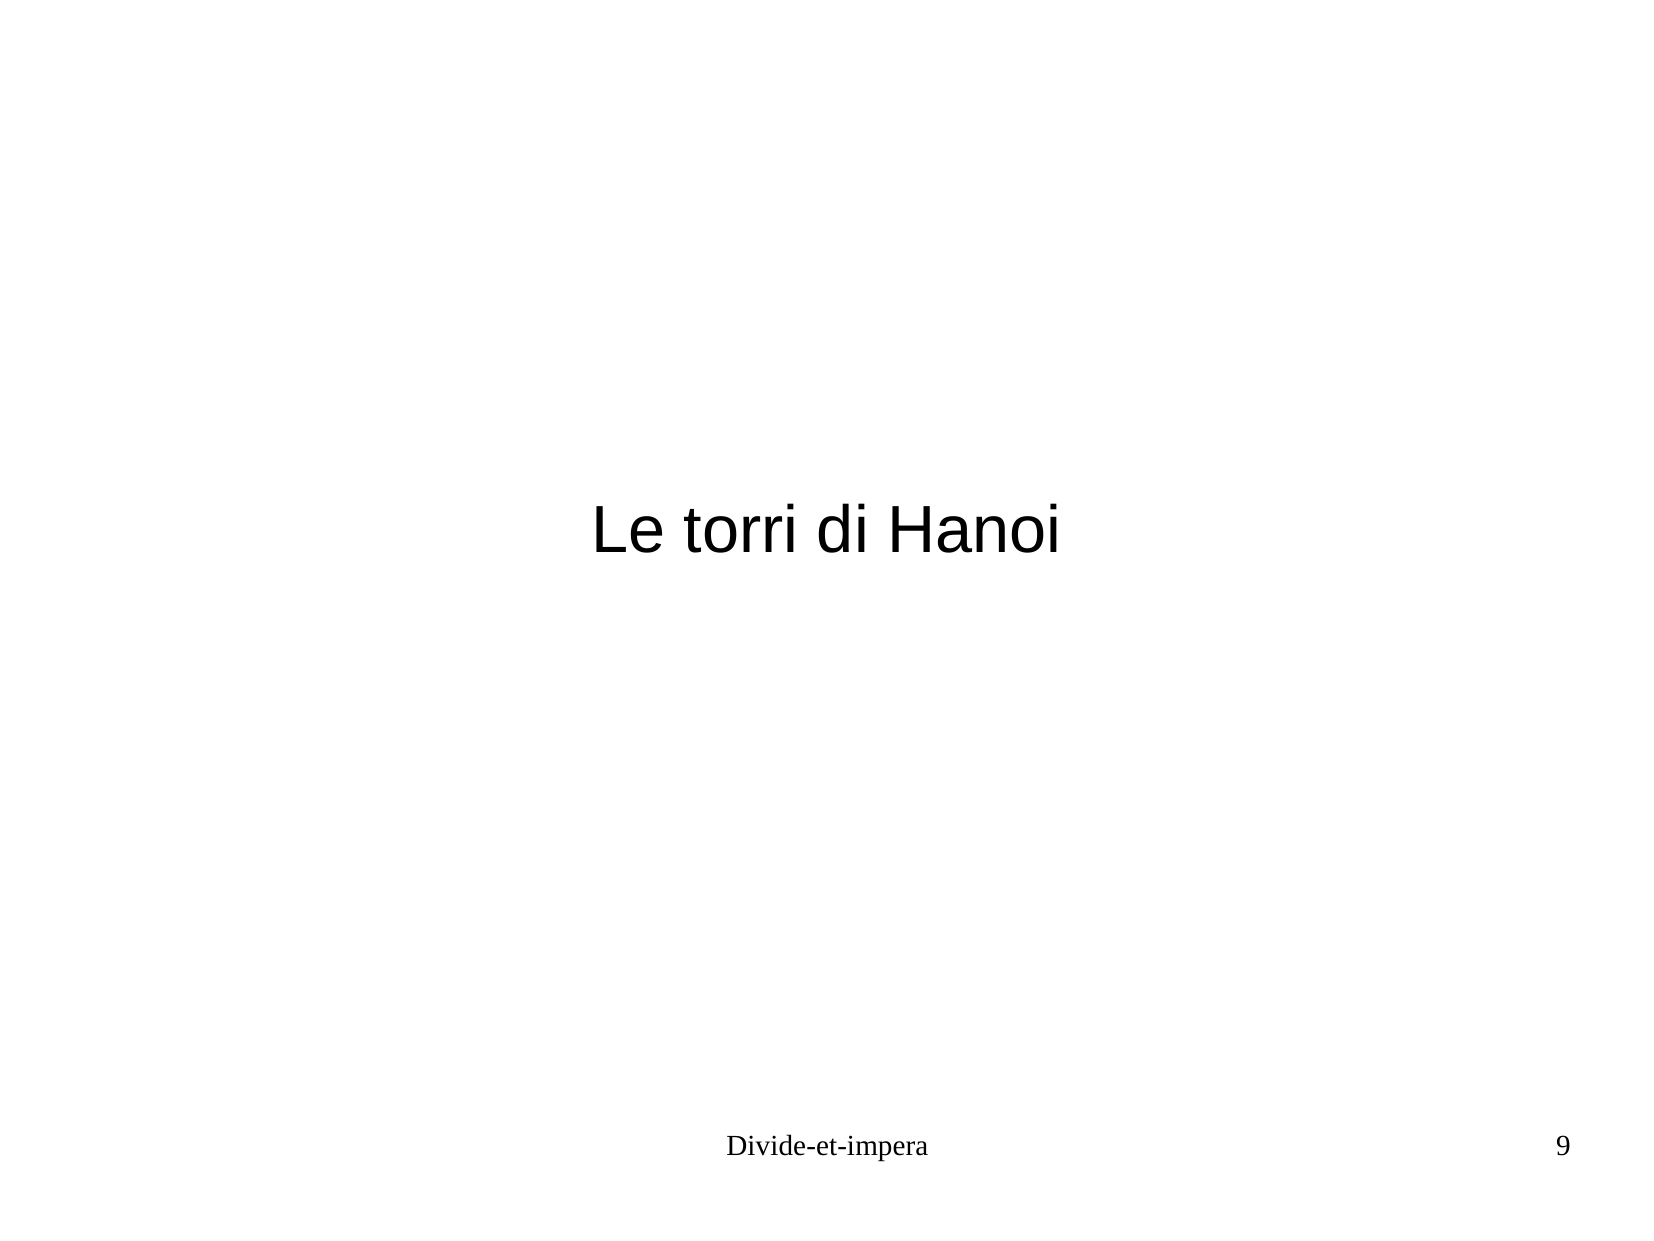

# Le torri di Hanoi
Divide-et-impera
9